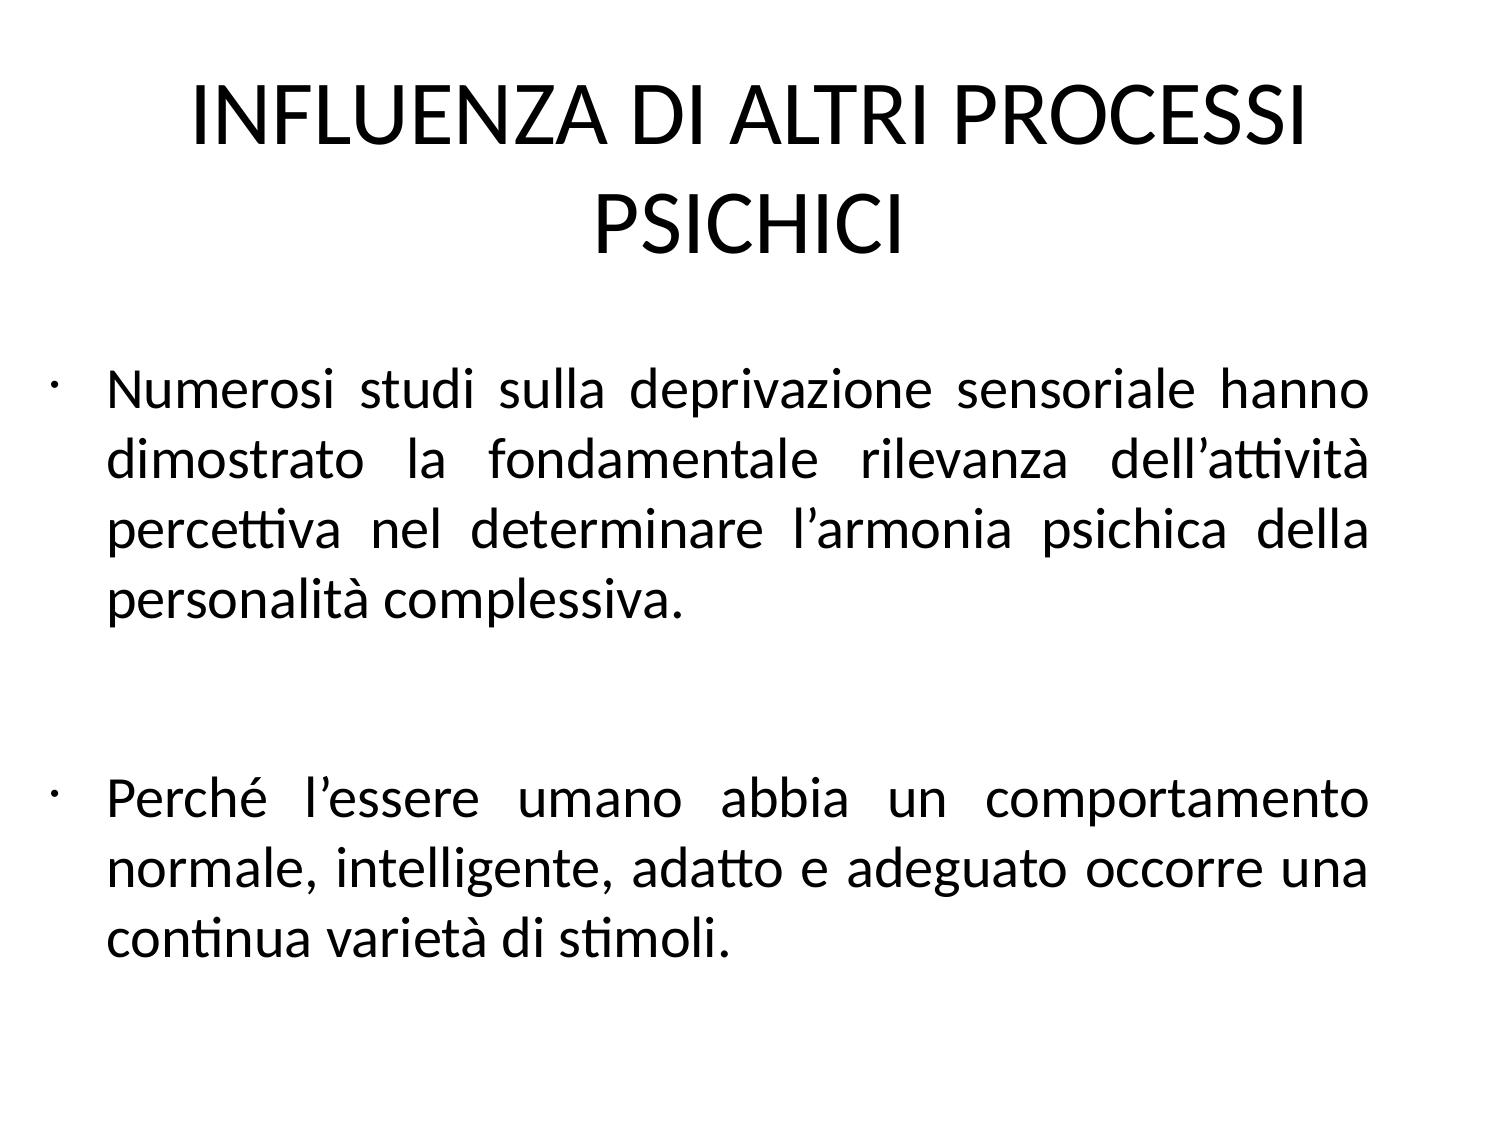

# INFLUENZA DI ALTRI PROCESSI PSICHICI
Numerosi studi sulla deprivazione sensoriale hanno dimostrato la fondamentale rilevanza dell’attività percettiva nel determinare l’armonia psichica della personalità complessiva.
Perché l’essere umano abbia un comportamento normale, intelligente, adatto e adeguato occorre una continua varietà di stimoli.